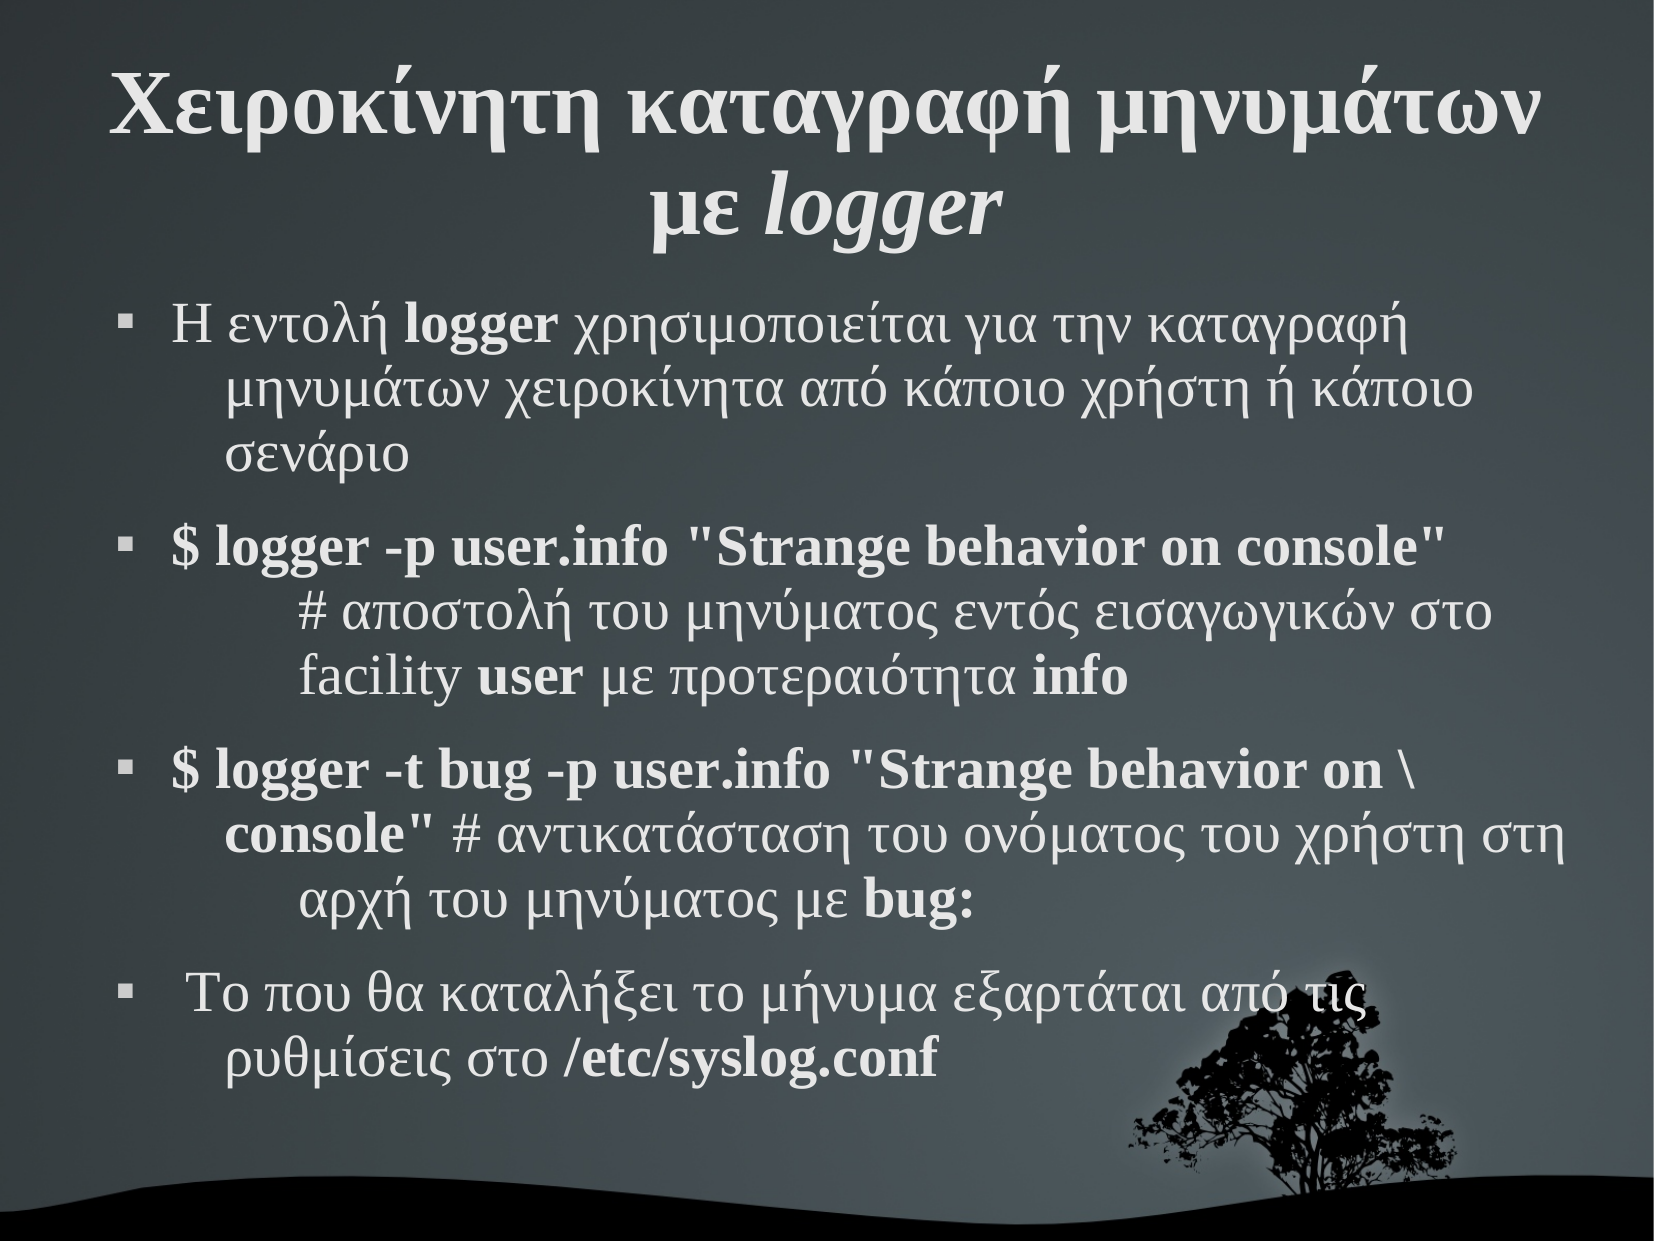

# Χειροκίνητη καταγραφή μηνυμάτων με logger
H εντολή logger χρησιμοποιείται για την καταγραφή μηνυμάτων χειροκίνητα από κάποιο χρήστη ή κάποιο σενάριο
$ logger -p user.info "Strange behavior on console"
	# αποστολή του μηνύματος εντός εισαγωγικών στο 		facility user με προτεραιότητα info
$ logger -t bug -p user.info "Strange behavior on \ console" # αντικατάσταση του ονόματος του χρήστη στη 	αρχή του μηνύματος με bug:
 Το που θα καταλήξει το μήνυμα εξαρτάται από τις ρυθμίσεις στο /etc/syslog.conf